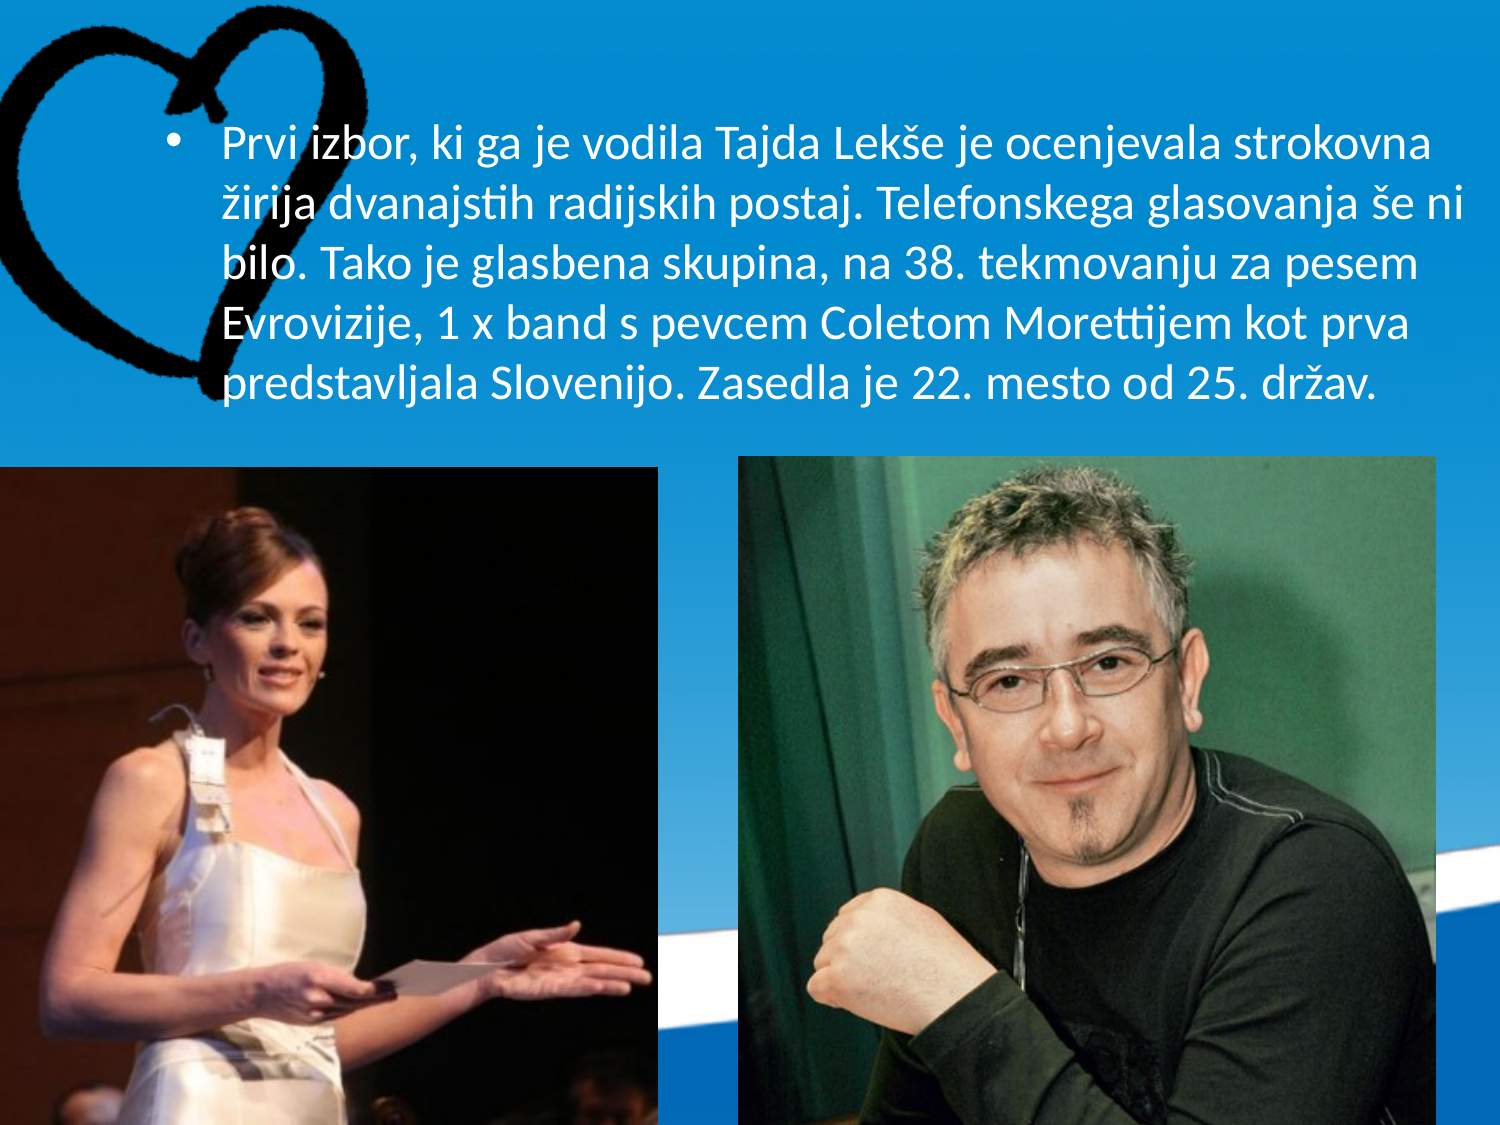

#
Prvi izbor, ki ga je vodila Tajda Lekše je ocenjevala strokovna žirija dvanajstih radijskih postaj. Telefonskega glasovanja še ni bilo. Tako je glasbena skupina, na 38. tekmovanju za pesem Evrovizije, 1 x band s pevcem Coletom Morettijem kot prva predstavljala Slovenijo. Zasedla je 22. mesto od 25. držav.